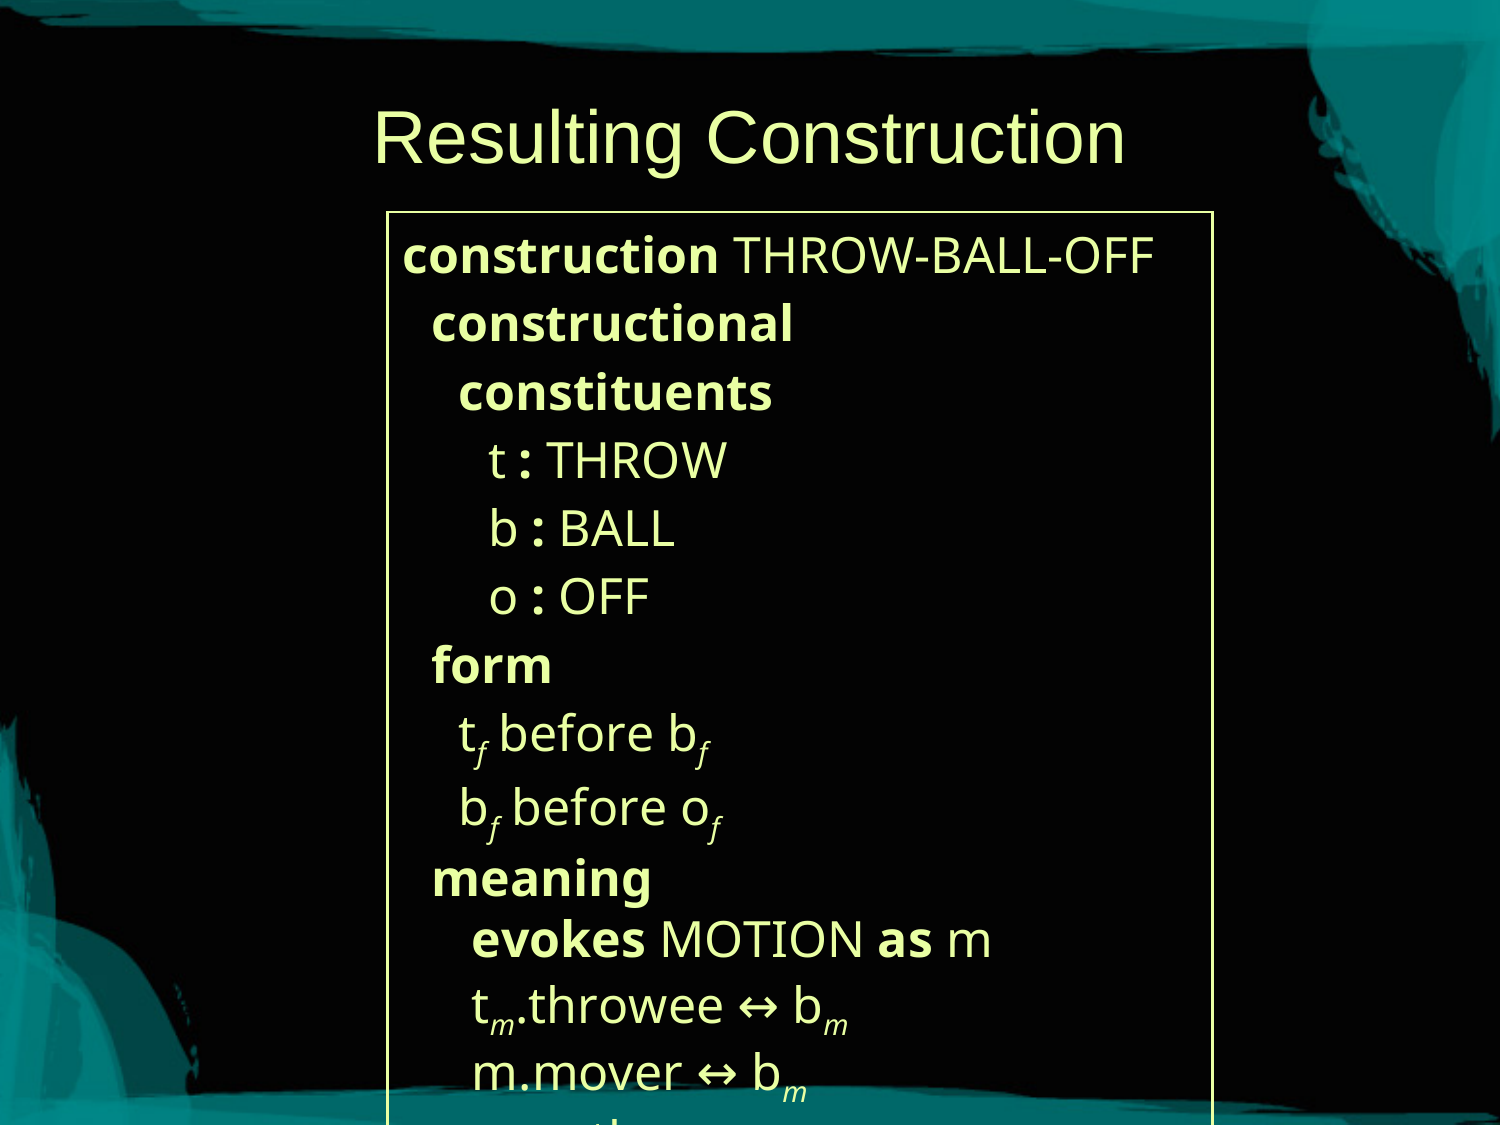

# Resulting Construction
construction THROW-BALL-OFF
	constructional
		constituents
			t : THROW
			b : BALL
			o : OFF
	form
		tf before bf
		bf before of
	meaning
		 evokes MOTION as m
		 tm.throwee ↔ bm
		 m.mover ↔ bm
		 m.path ↔ om